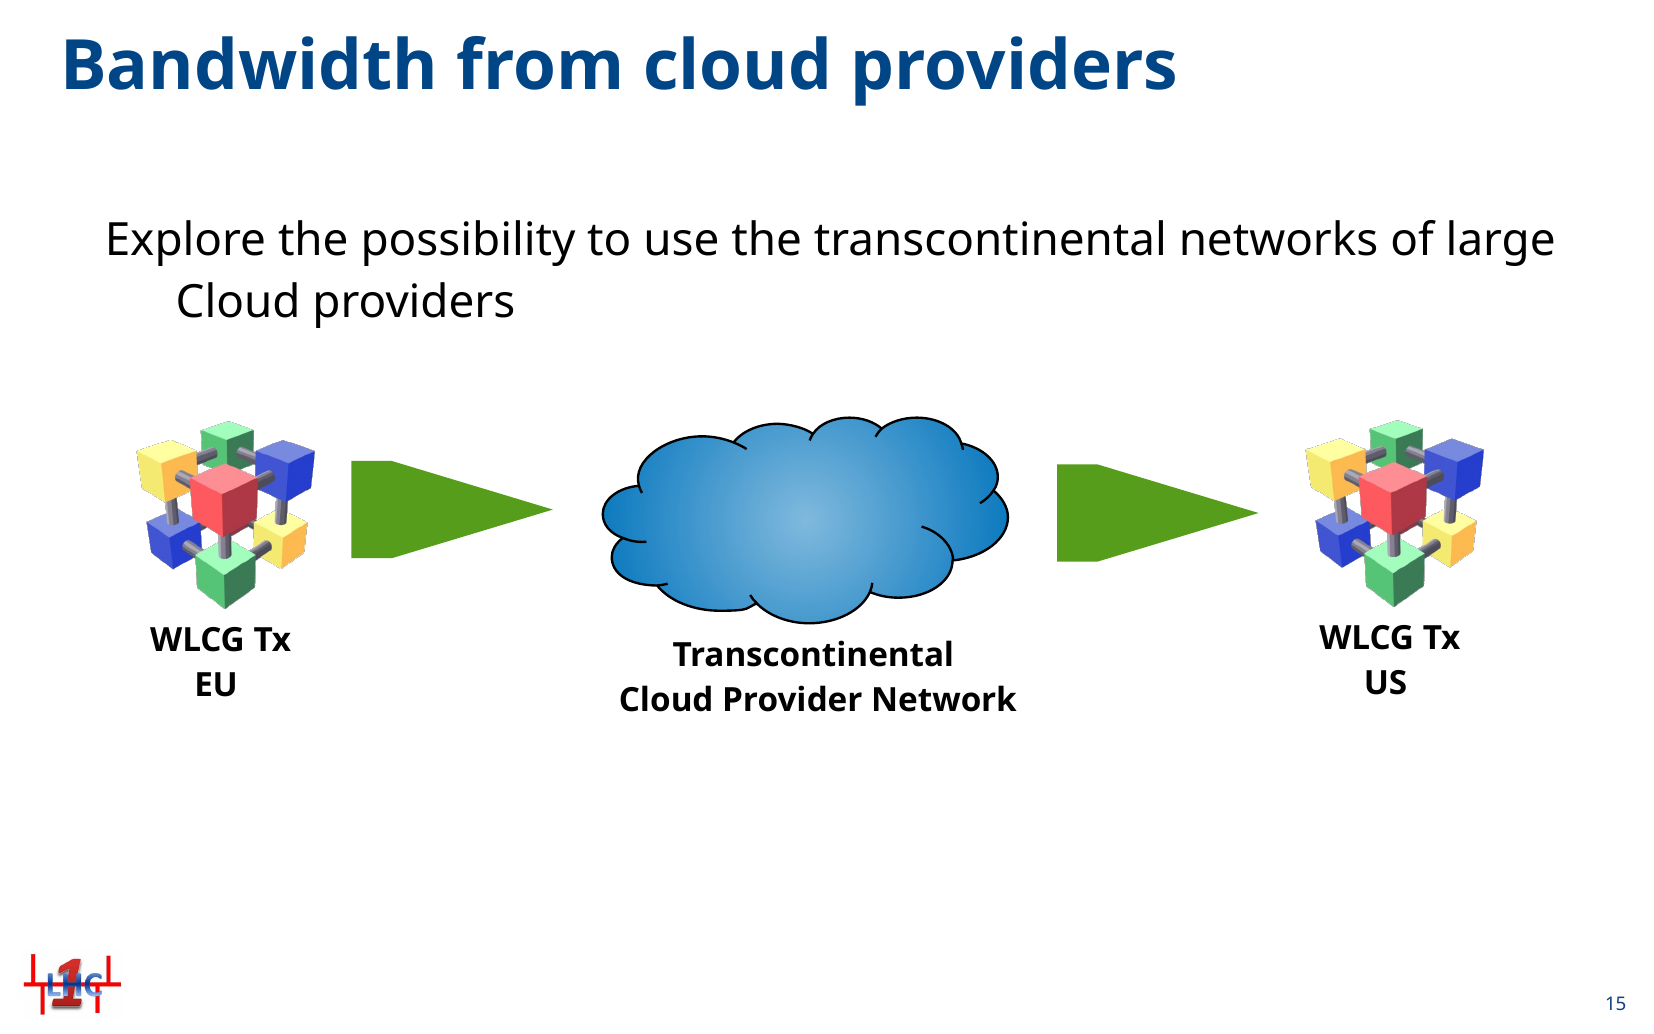

# Bandwidth from cloud providers
Explore the possibility to use the transcontinental networks of large Cloud providers
WLCG Tx
US
WLCG Tx EU
Transcontinental
Cloud Provider Network